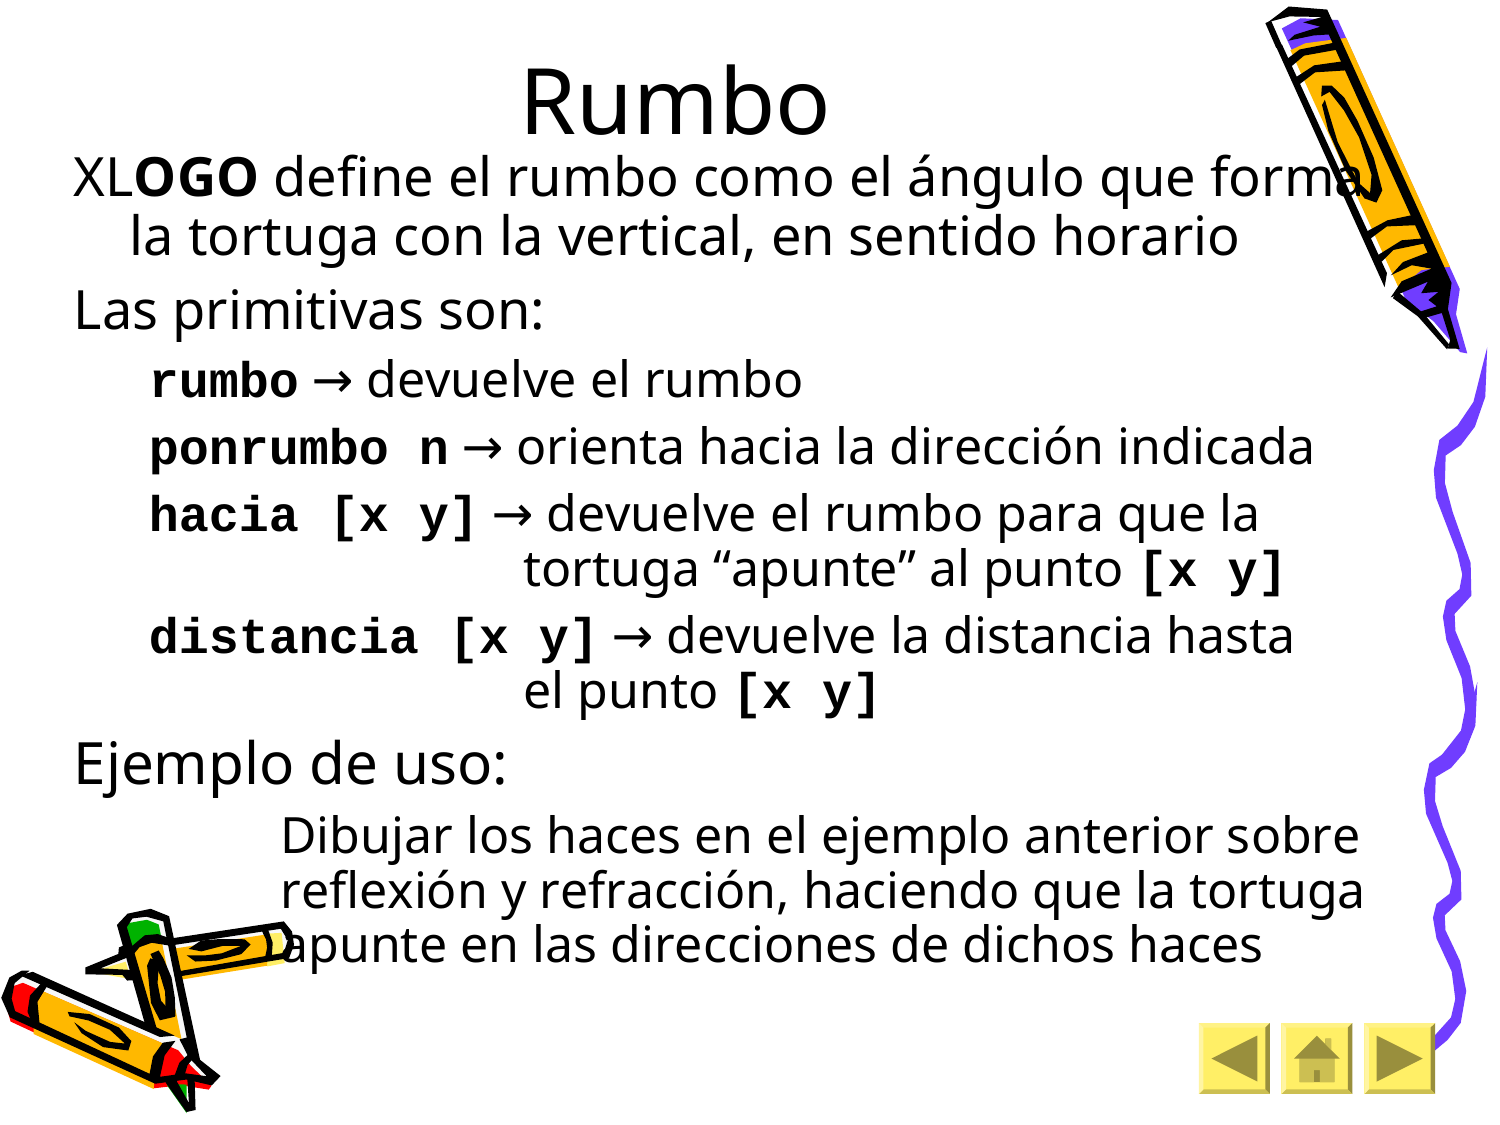

Rumbo
# XLOGO define el rumbo como el ángulo que forma la tortuga con la vertical, en sentido horario
Las primitivas son:
rumbo → devuelve el rumbo
ponrumbo n → orienta hacia la dirección indicada
hacia [x y] → devuelve el rumbo para que la 			tortuga “apunte” al punto [x y]
distancia [x y] → devuelve la distancia hasta 			el punto [x y]
Ejemplo de uso:
		Dibujar los haces en el ejemplo anterior sobre 	reflexión y refracción, haciendo que la tortuga 	apunte en las direcciones de dichos haces